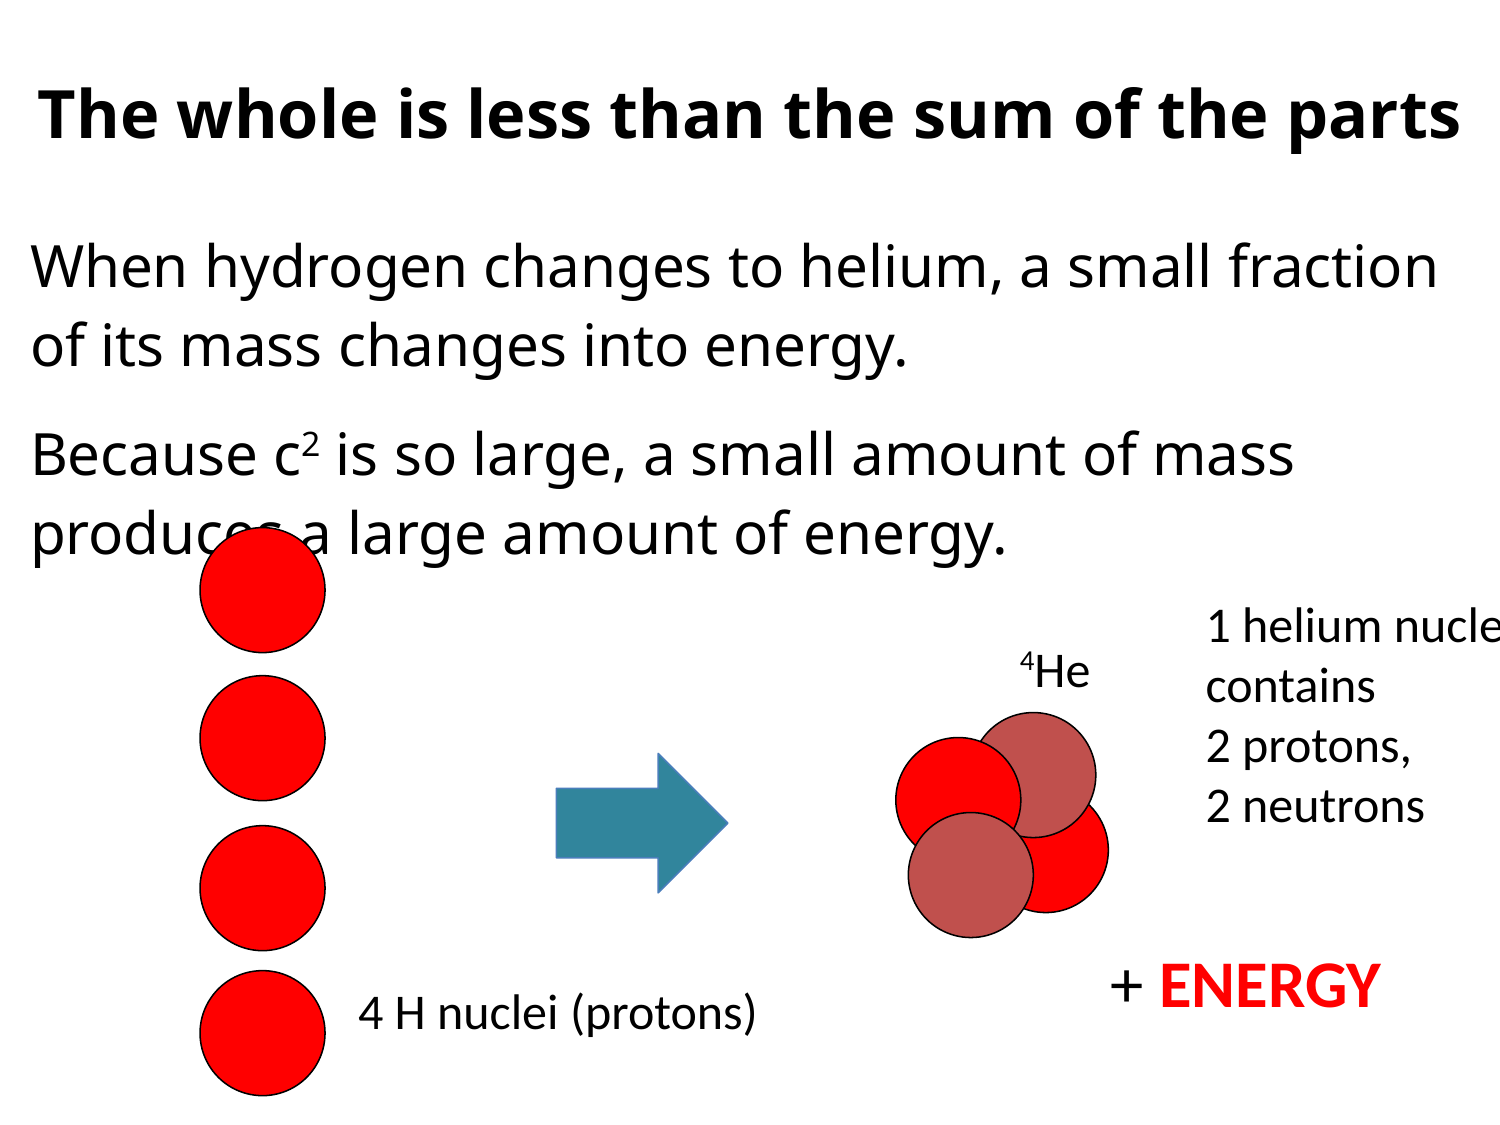

# The whole is less than the sum of the parts
When hydrogen changes to helium, a small fraction of its mass changes into energy.
Because c2 is so large, a small amount of mass produces a large amount of energy.
1 helium nucleus contains
2 protons,
2 neutrons
4He
+ ENERGY
4 H nuclei (protons)